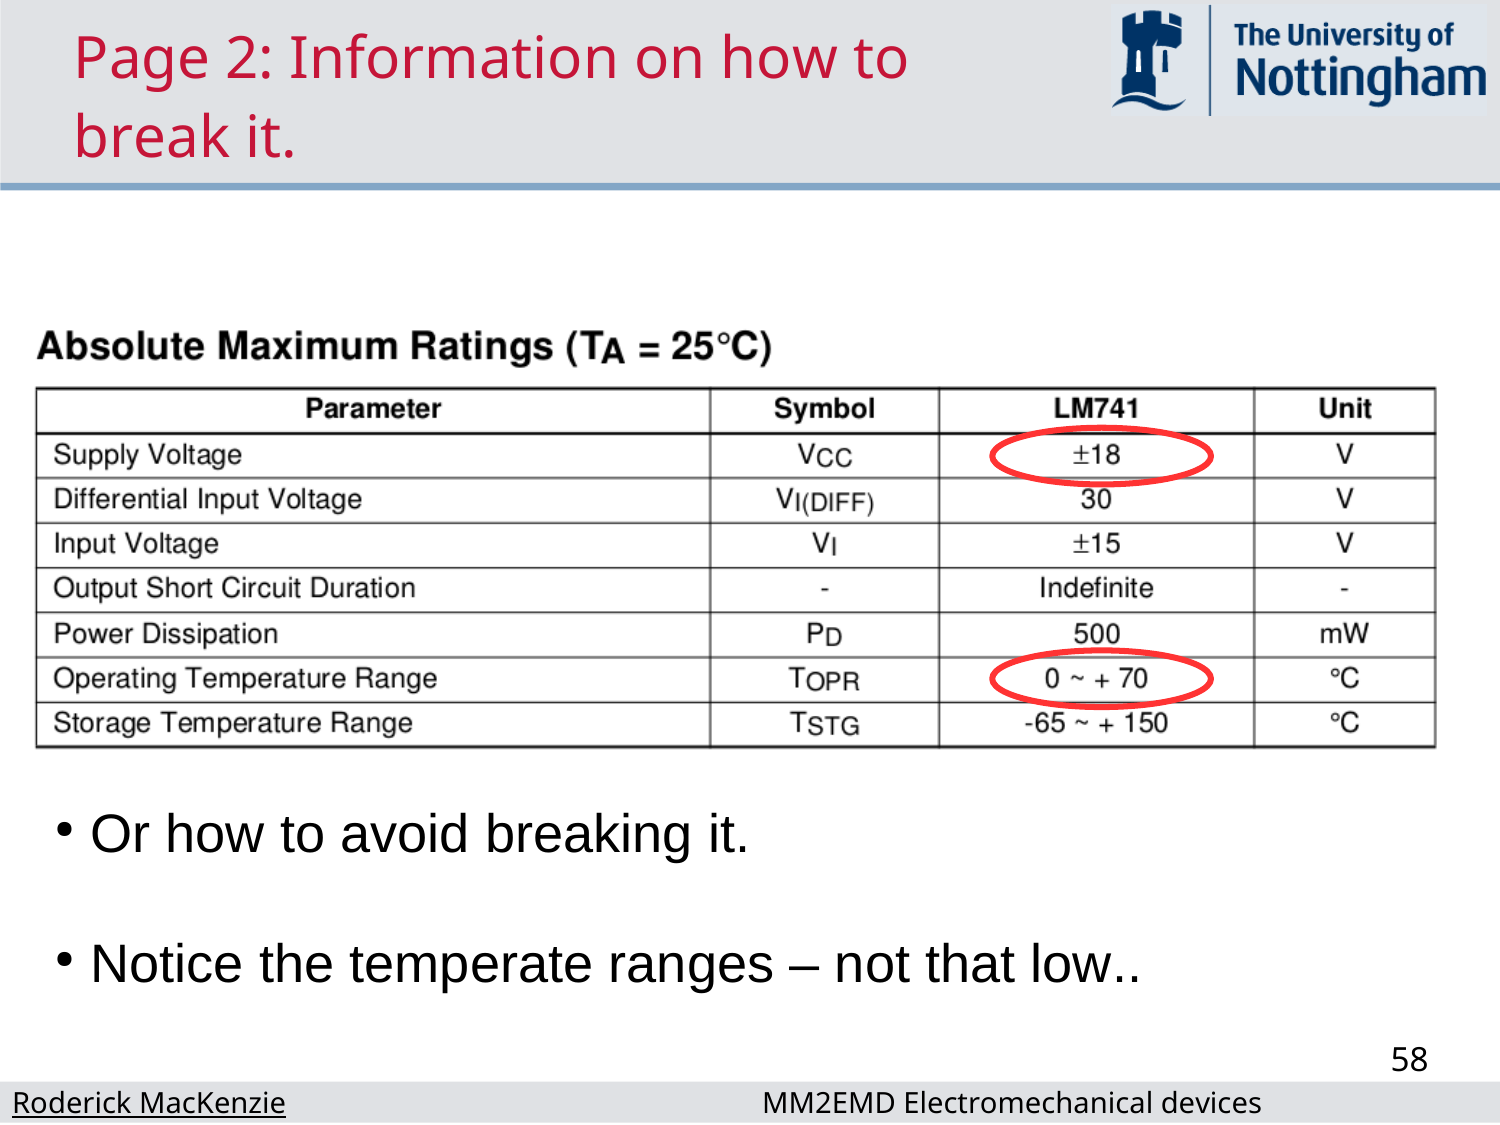

# Page 2: Information on how to break it.
Or how to avoid breaking it.
Notice the temperate ranges – not that low..